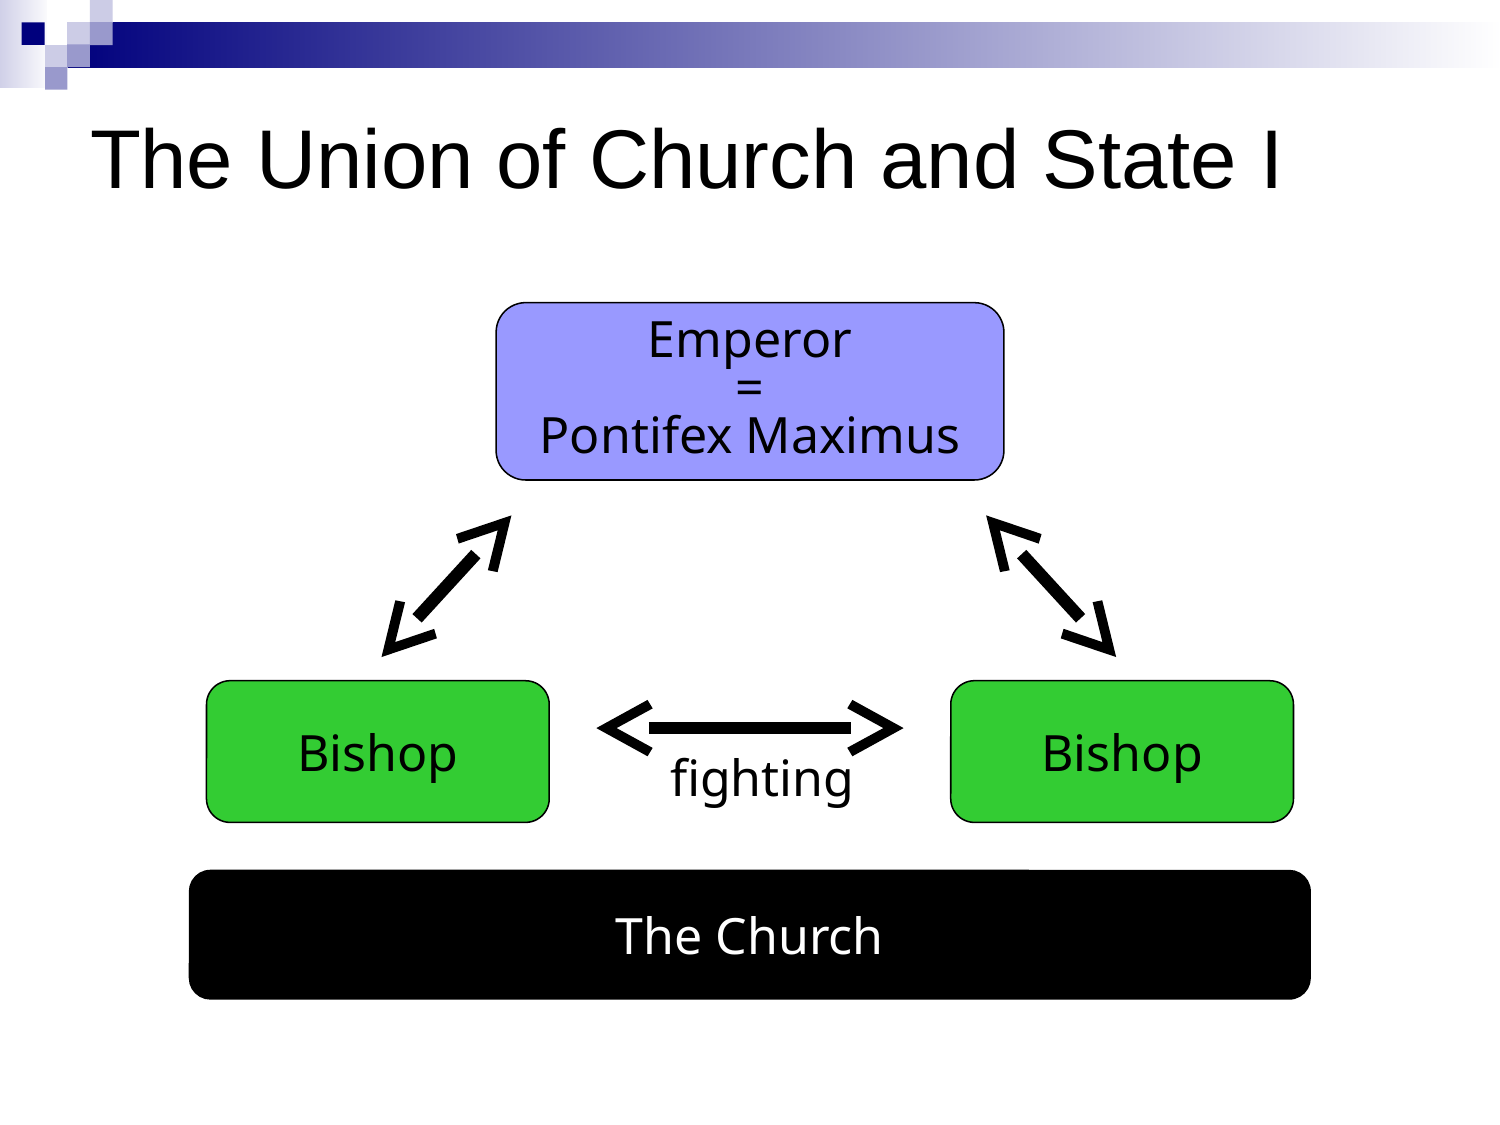

# The Union of Church and State I
Emperor
=
Pontifex Maximus
Bishop
Bishop
fighting
The Church